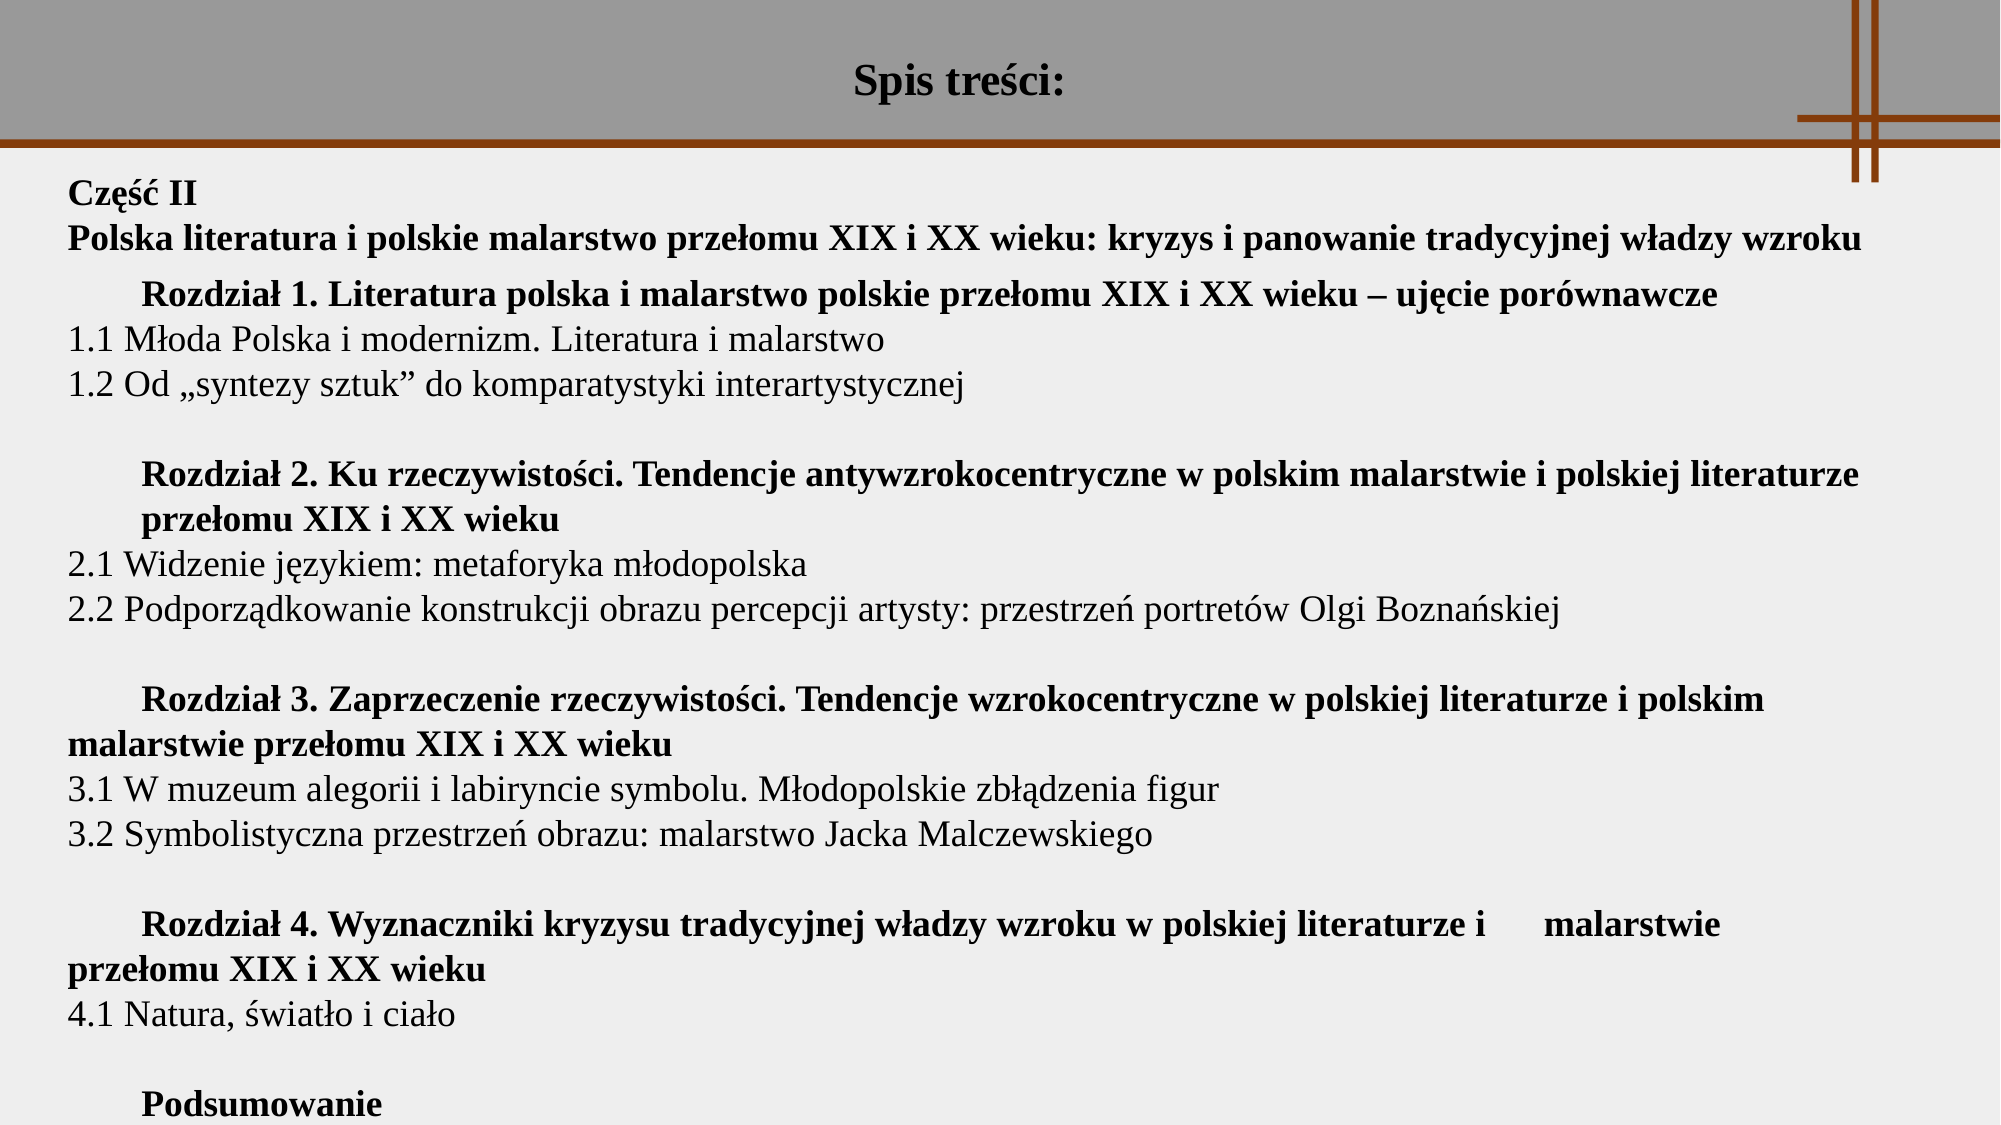

Spis treści:
Część II
Polska literatura i polskie malarstwo przełomu XIX i XX wieku: kryzys i panowanie tradycyjnej władzy wzroku
	Rozdział 1. Literatura polska i malarstwo polskie przełomu XIX i XX wieku – ujęcie porównawcze
1.1 Młoda Polska i modernizm. Literatura i malarstwo
1.2 Od „syntezy sztuk” do komparatystyki interartystycznej
	Rozdział 2. Ku rzeczywistości. Tendencje antywzrokocentryczne w polskim malarstwie i polskiej literaturze 	przełomu XIX i XX wieku
2.1 Widzenie językiem: metaforyka młodopolska
2.2 Podporządkowanie konstrukcji obrazu percepcji artysty: przestrzeń portretów Olgi Boznańskiej
	Rozdział 3. Zaprzeczenie rzeczywistości. Tendencje wzrokocentryczne w polskiej literaturze i polskim 	malarstwie przełomu XIX i XX wieku
3.1 W muzeum alegorii i labiryncie symbolu. Młodopolskie zbłądzenia figur
3.2 Symbolistyczna przestrzeń obrazu: malarstwo Jacka Malczewskiego
	Rozdział 4. Wyznaczniki kryzysu tradycyjnej władzy wzroku w polskiej literaturze i 	malarstwie 	przełomu XIX i XX wieku
4.1 Natura, światło i ciało
	Podsumowanie